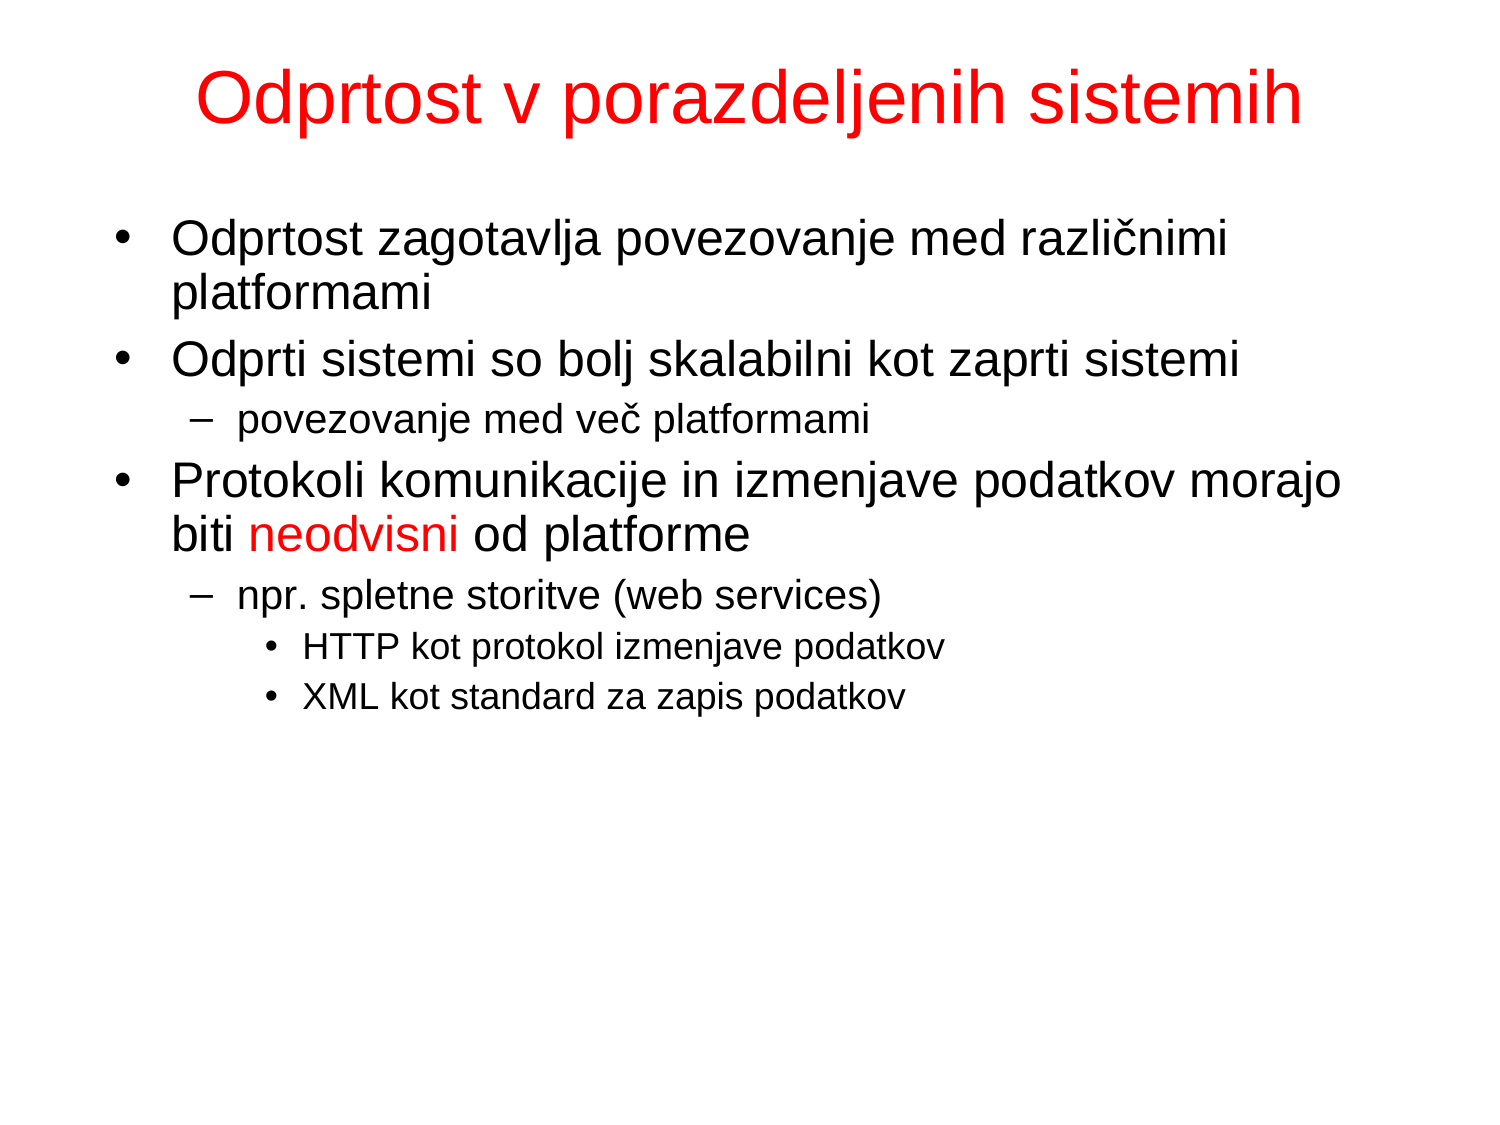

# Odprtost v porazdeljenih sistemih
Odprtost zagotavlja povezovanje med različnimi platformami
Odprti sistemi so bolj skalabilni kot zaprti sistemi
povezovanje med več platformami
Protokoli komunikacije in izmenjave podatkov morajo biti neodvisni od platforme
npr. spletne storitve (web services)
HTTP kot protokol izmenjave podatkov
XML kot standard za zapis podatkov